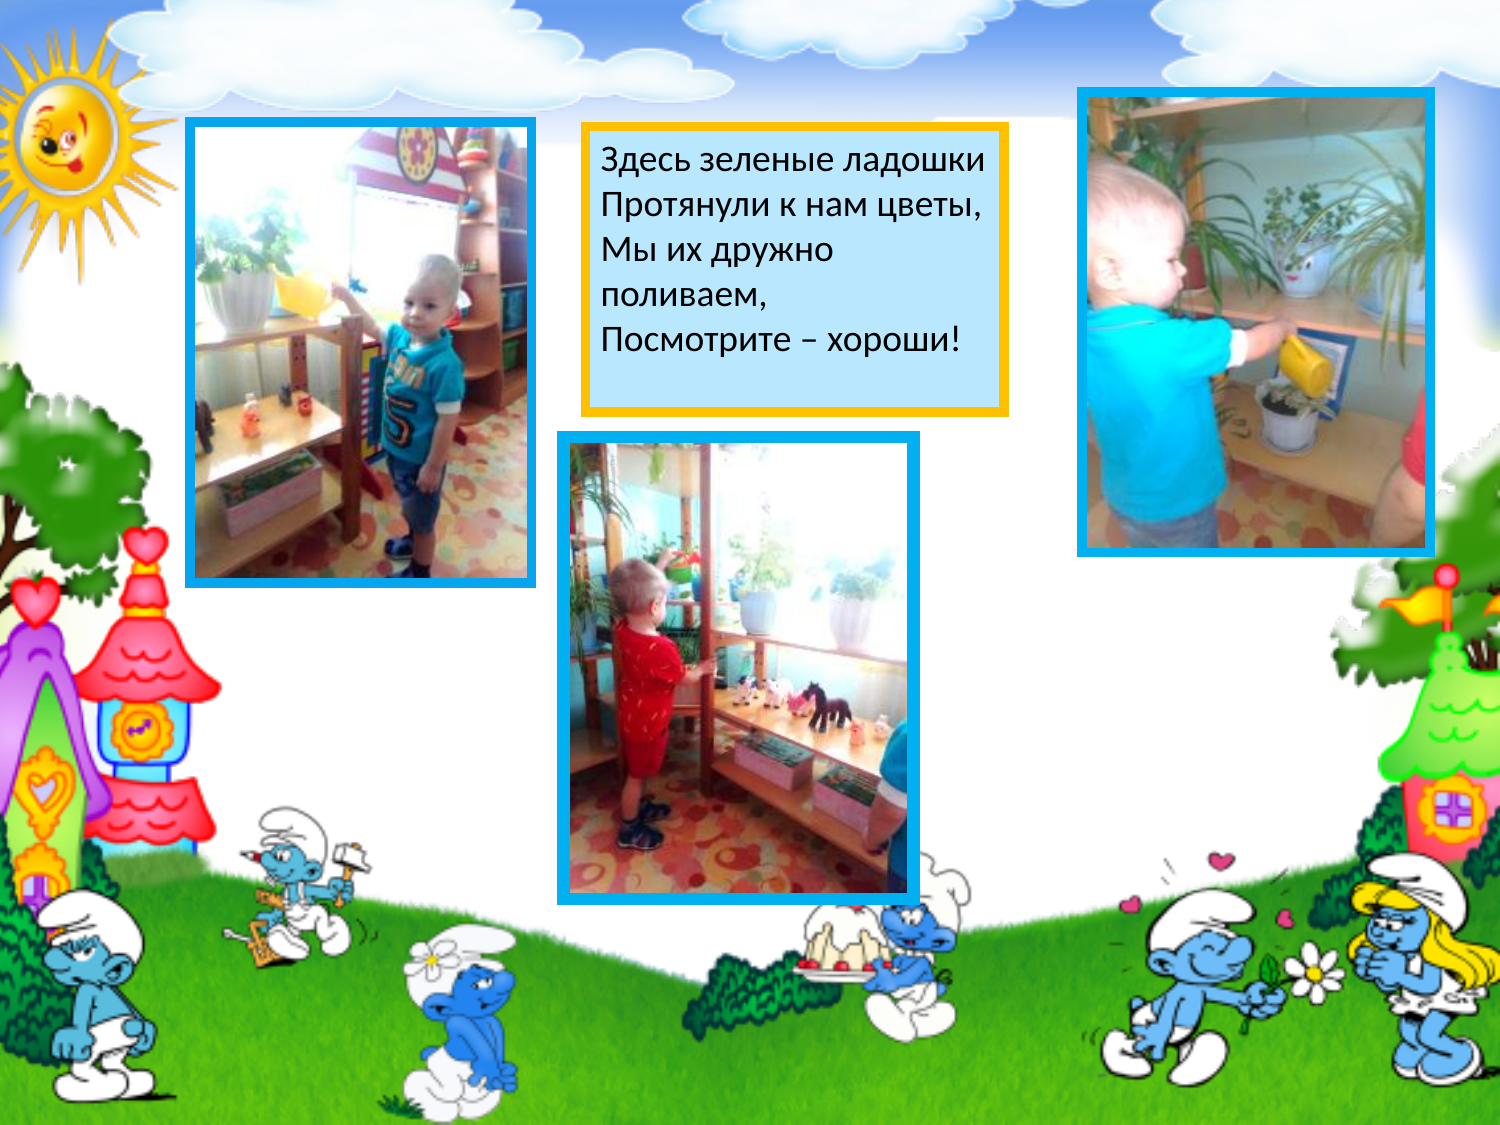

Здесь зеленые ладошки
Протянули к нам цветы,
Мы их дружно поливаем,
Посмотрите – хороши!